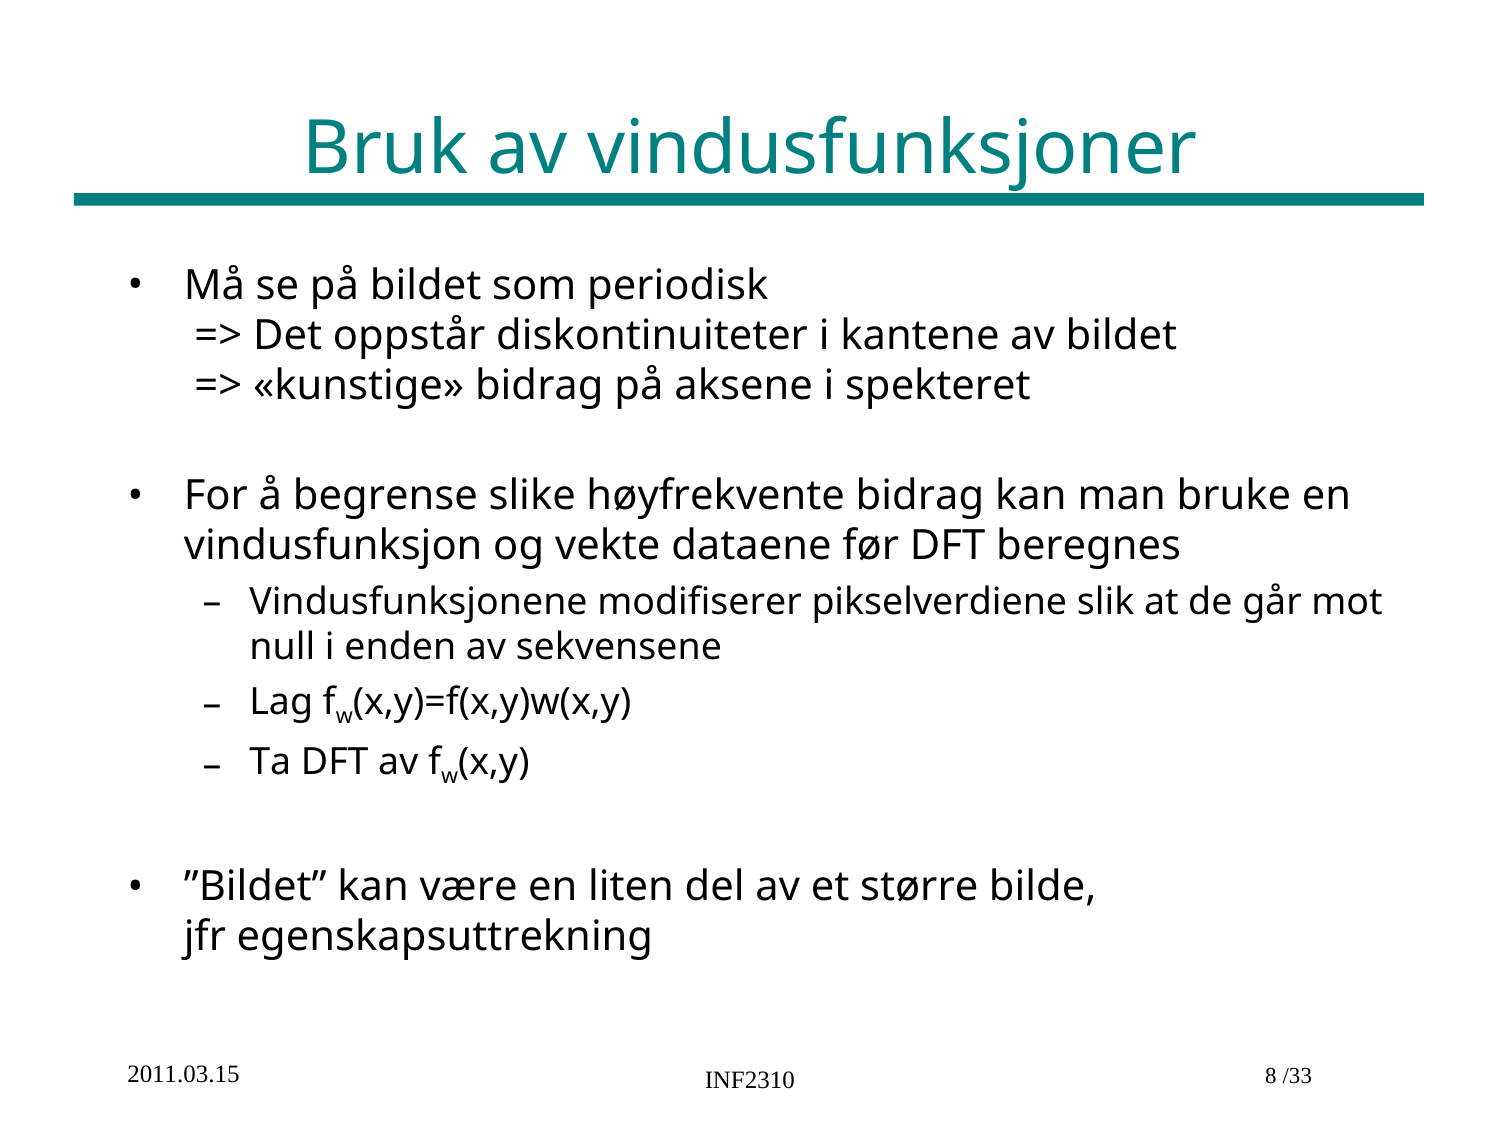

# Bruk av vindusfunksjoner
Må se på bildet som periodisk
 => Det oppstår diskontinuiteter i kantene av bildet
 => «kunstige» bidrag på aksene i spekteret
For å begrense slike høyfrekvente bidrag kan man bruke en vindusfunksjon og vekte dataene før DFT beregnes
Vindusfunksjonene modifiserer pikselverdiene slik at de går mot null i enden av sekvensene
Lag fw(x,y)=f(x,y)w(x,y)
Ta DFT av fw(x,y)
”Bildet” kan være en liten del av et større bilde,
jfr egenskapsuttrekning
INF2310